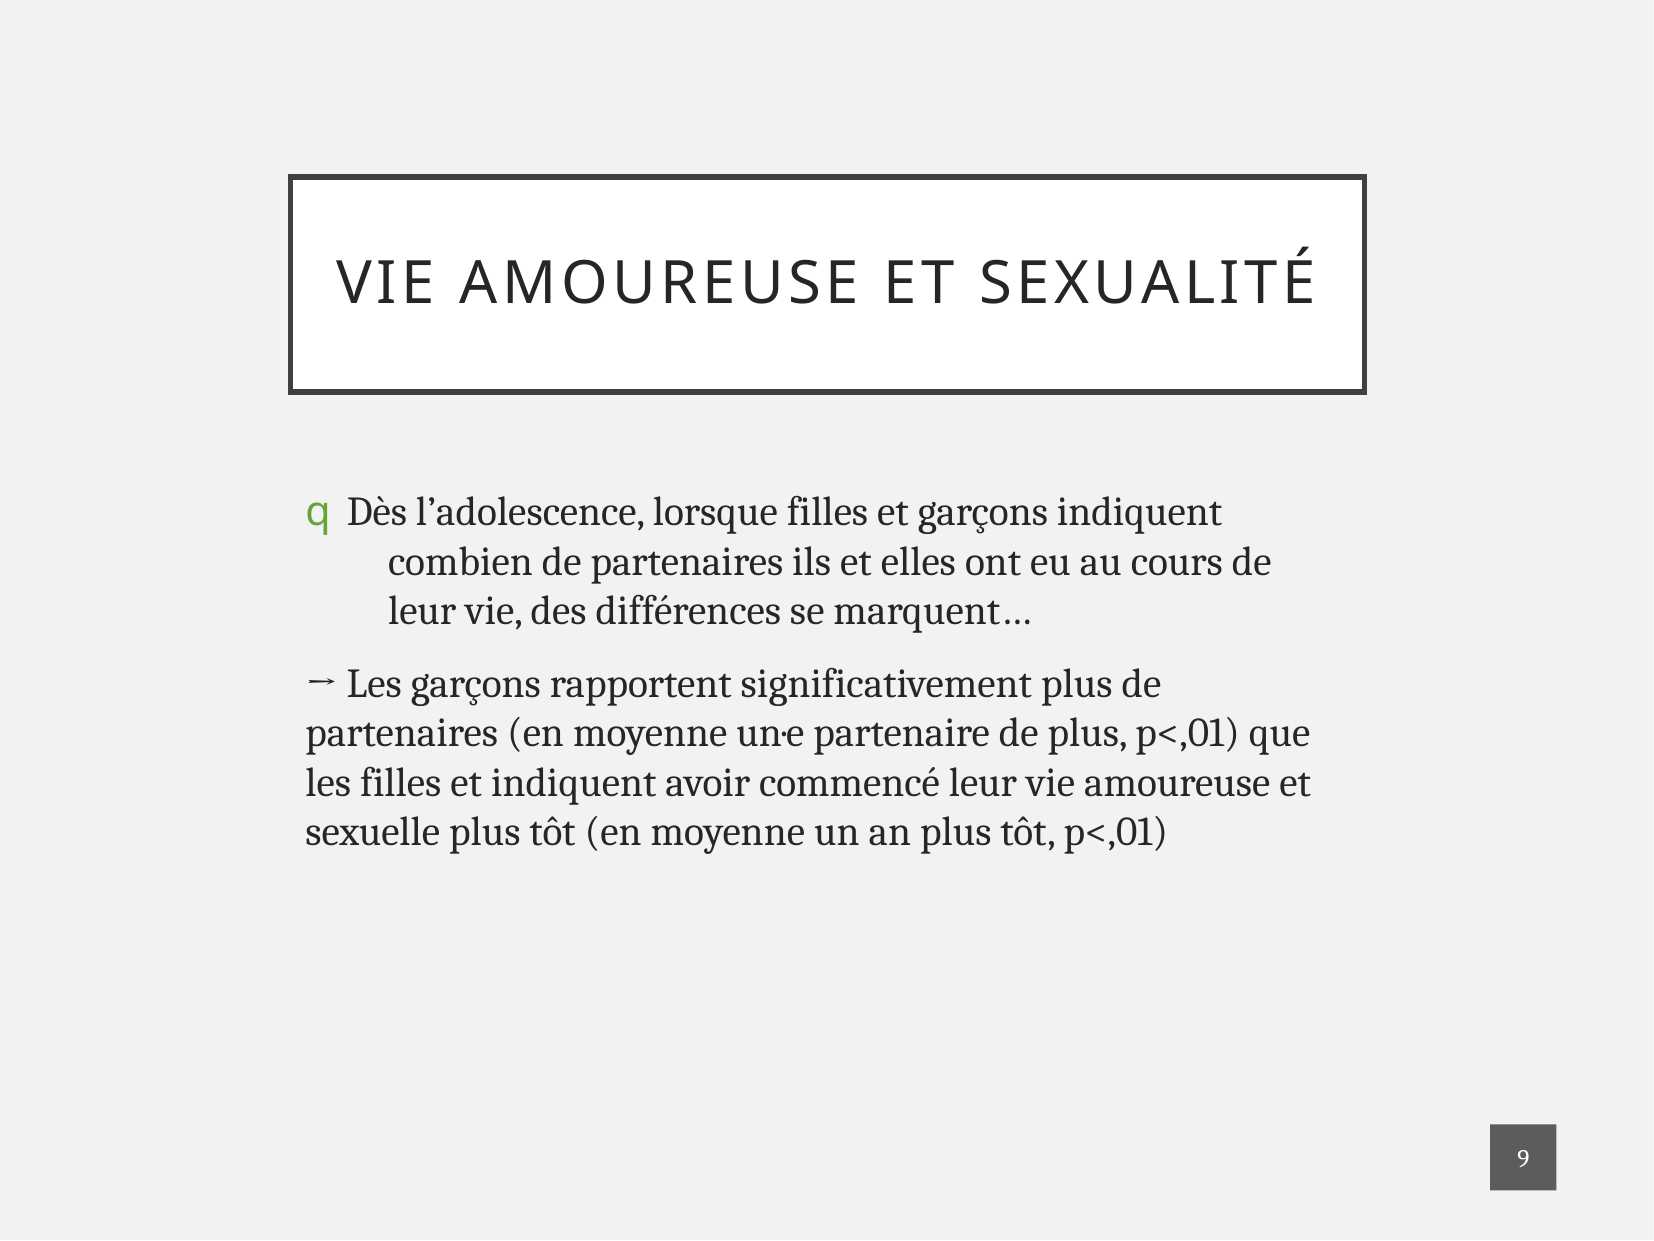

# vie amoureuse et sexualité
Dès l’adolescence, lorsque filles et garçons indiquent combien de partenaires ils et elles ont eu au cours de leur vie, des différences se marquent…
→ Les garçons rapportent significativement plus de partenaires (en moyenne un·e partenaire de plus, p<,01) que les filles et indiquent avoir commencé leur vie amoureuse et sexuelle plus tôt (en moyenne un an plus tôt, p<,01)